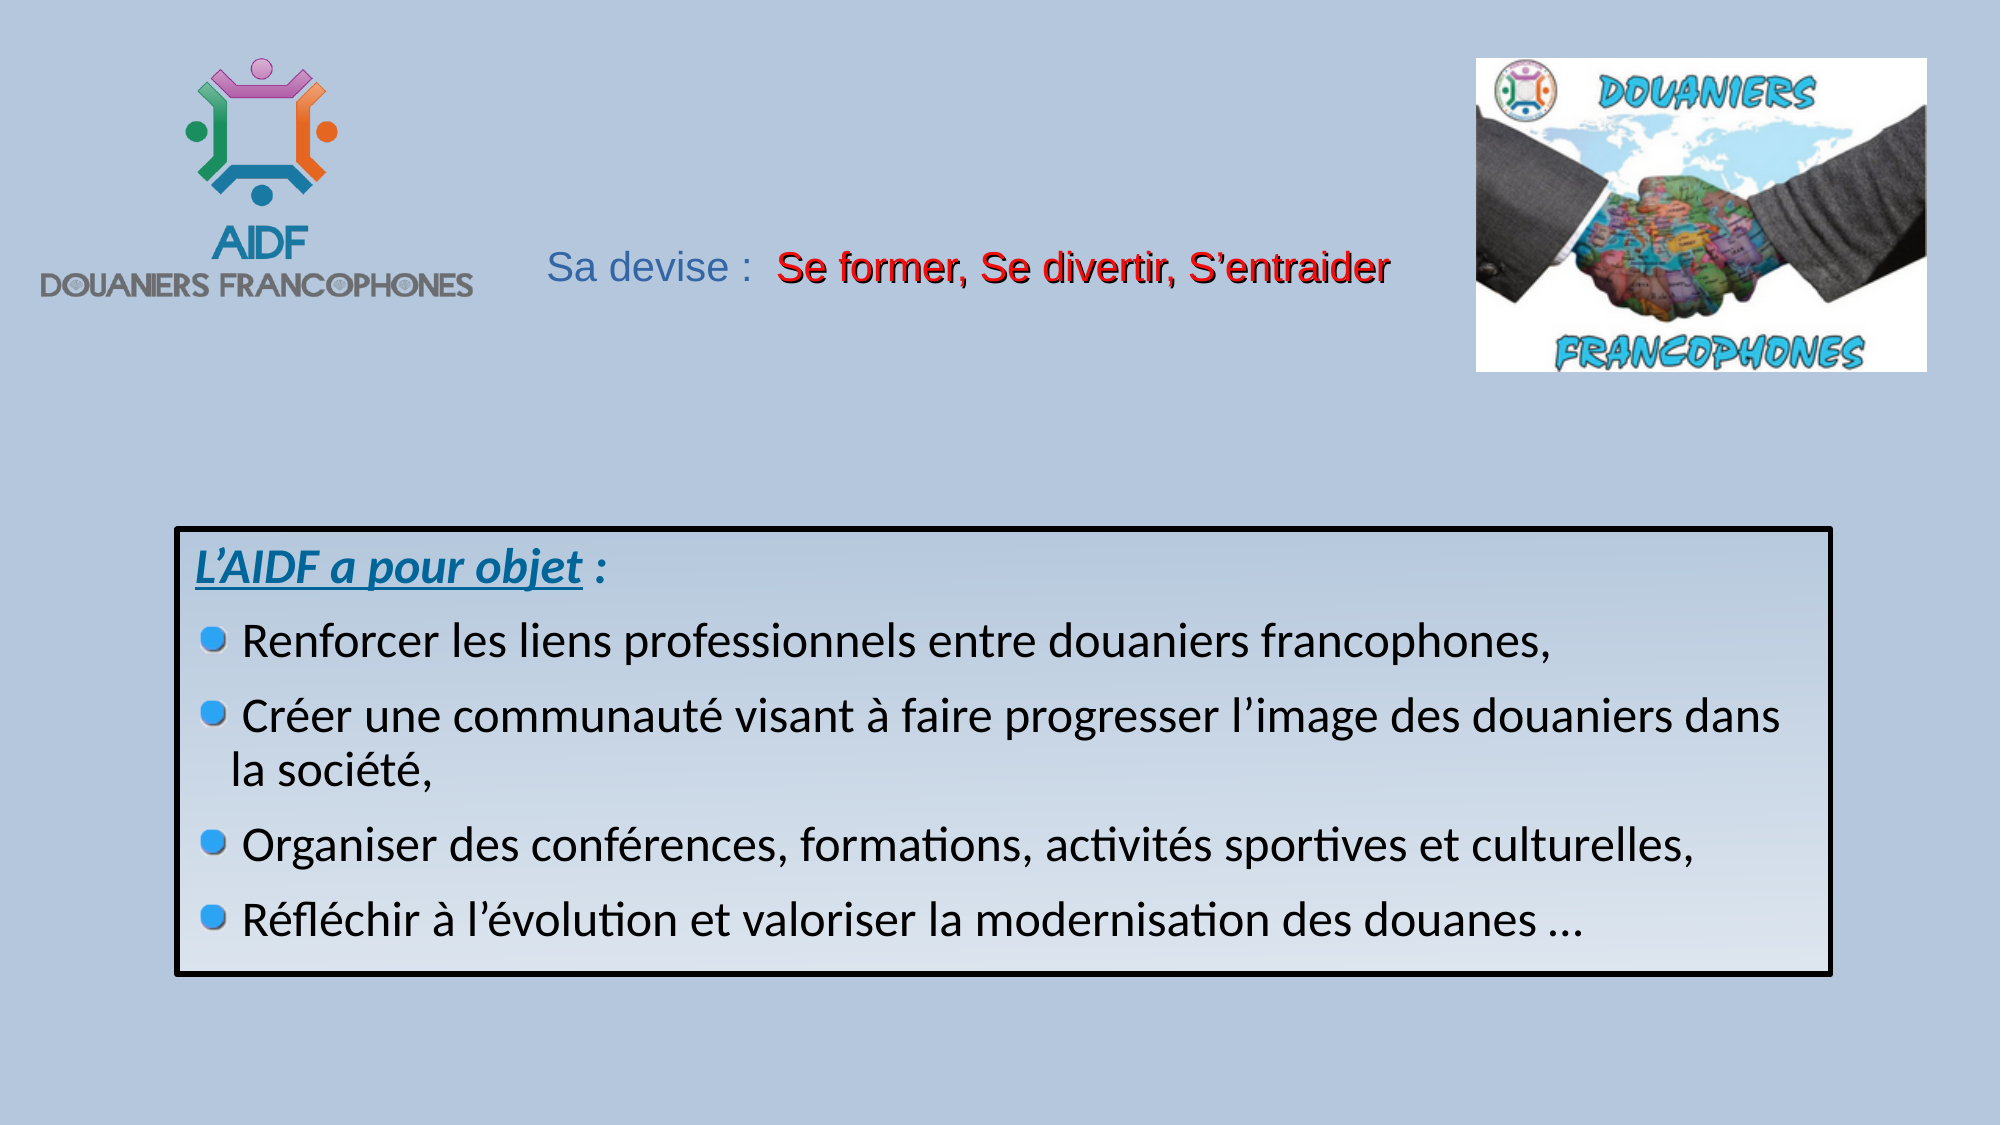

Sa devise : Se former, Se divertir, S’entraider
L’AIDF a pour objet :
 Renforcer les liens professionnels entre douaniers francophones,
 Créer une communauté visant à faire progresser l’image des douaniers dans la société,
 Organiser des conférences, formations, activités sportives et culturelles,
 Réfléchir à l’évolution et valoriser la modernisation des douanes …